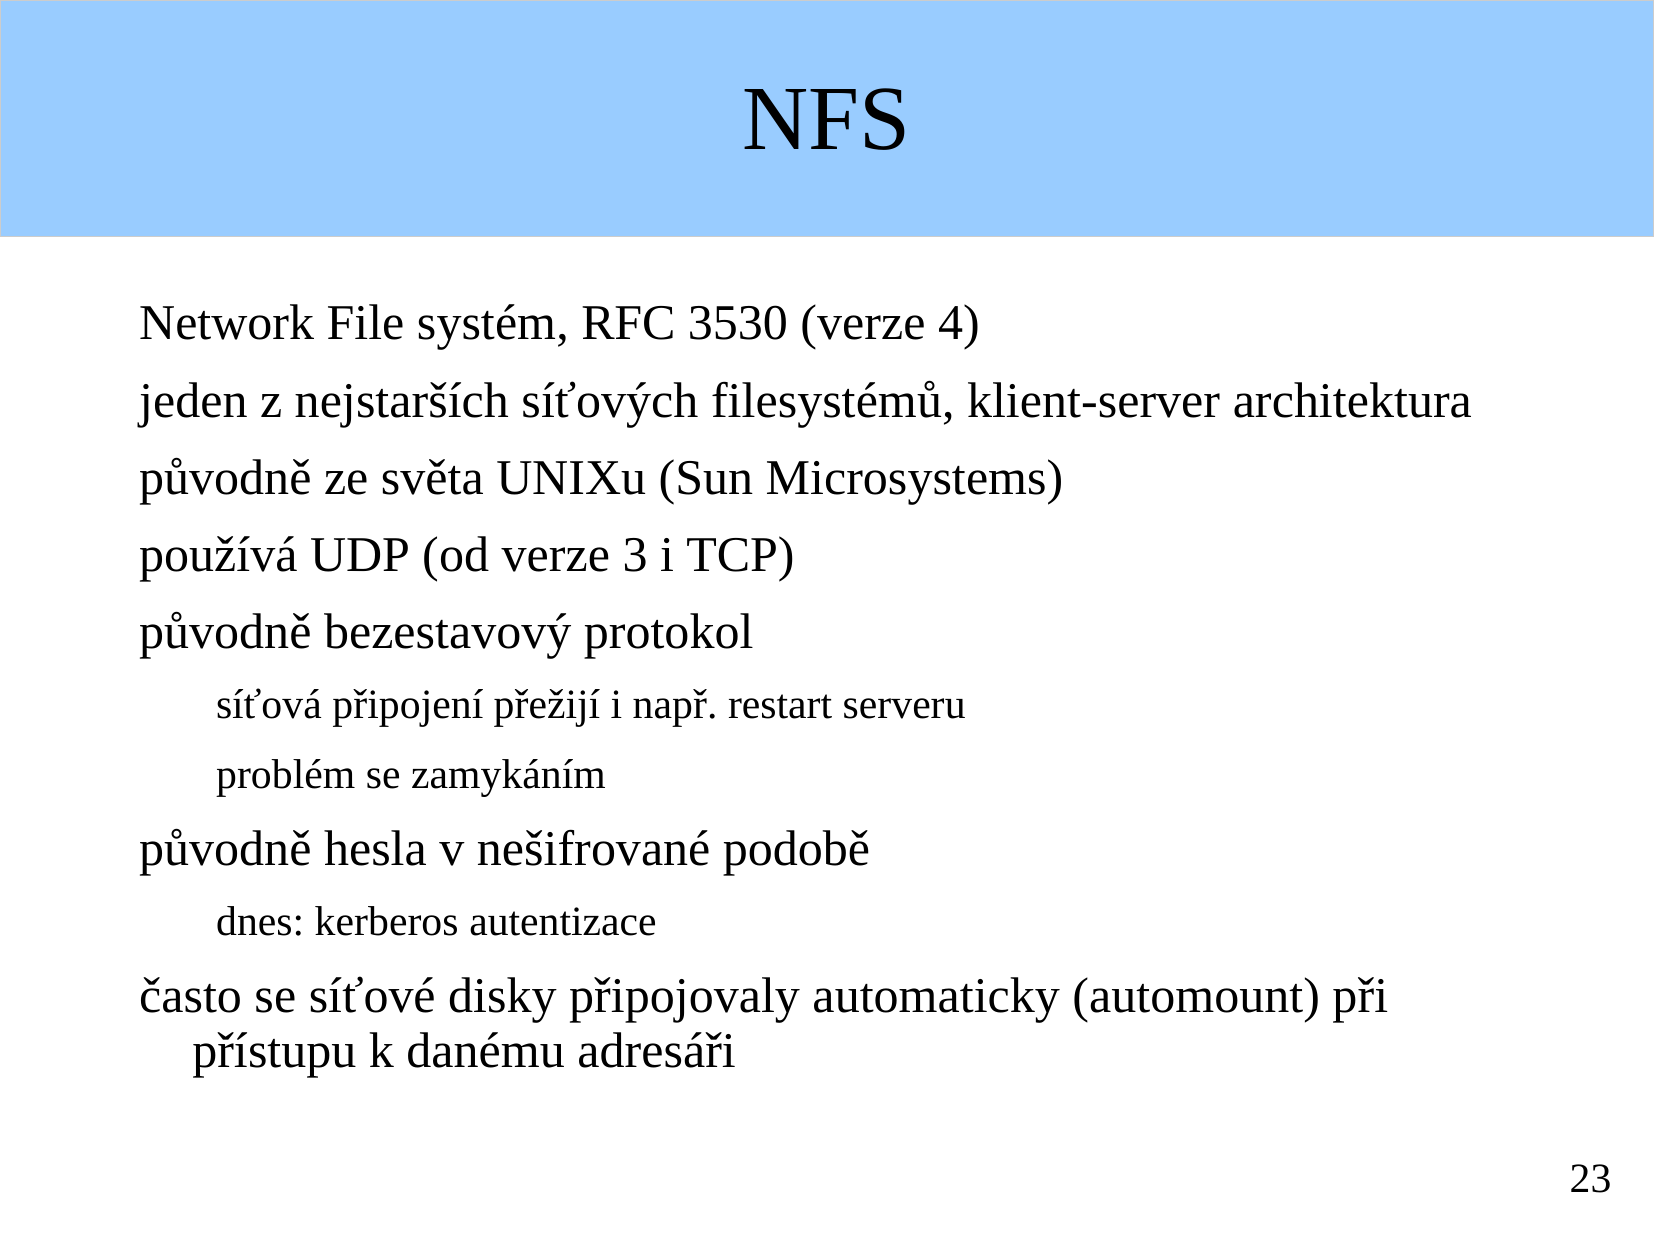

# NFS
Network File systém, RFC 3530 (verze 4)
jeden z nejstarších síťových filesystémů, klient-server architektura
původně ze světa UNIXu (Sun Microsystems)
používá UDP (od verze 3 i TCP)
původně bezestavový protokol
síťová připojení přežijí i např. restart serveru
problém se zamykáním
původně hesla v nešifrované podobě
dnes: kerberos autentizace
často se síťové disky připojovaly automaticky (automount) při přístupu k danému adresáři